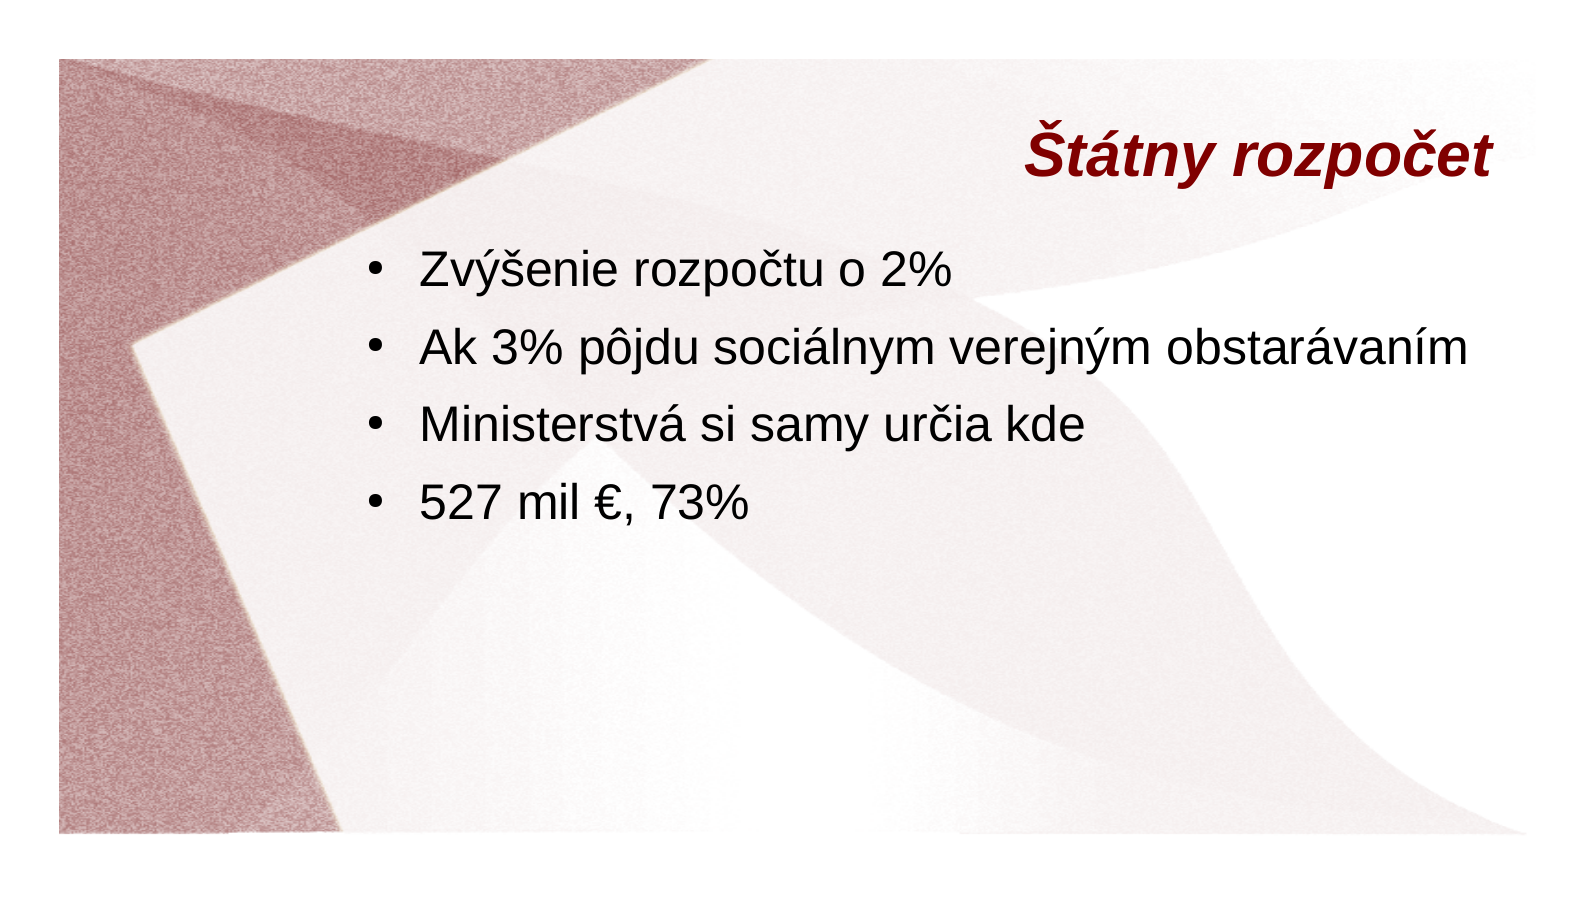

# Štátny rozpočet
Zvýšenie rozpočtu o 2%
Ak 3% pôjdu sociálnym verejným obstarávaním
Ministerstvá si samy určia kde
527 mil €, 73%